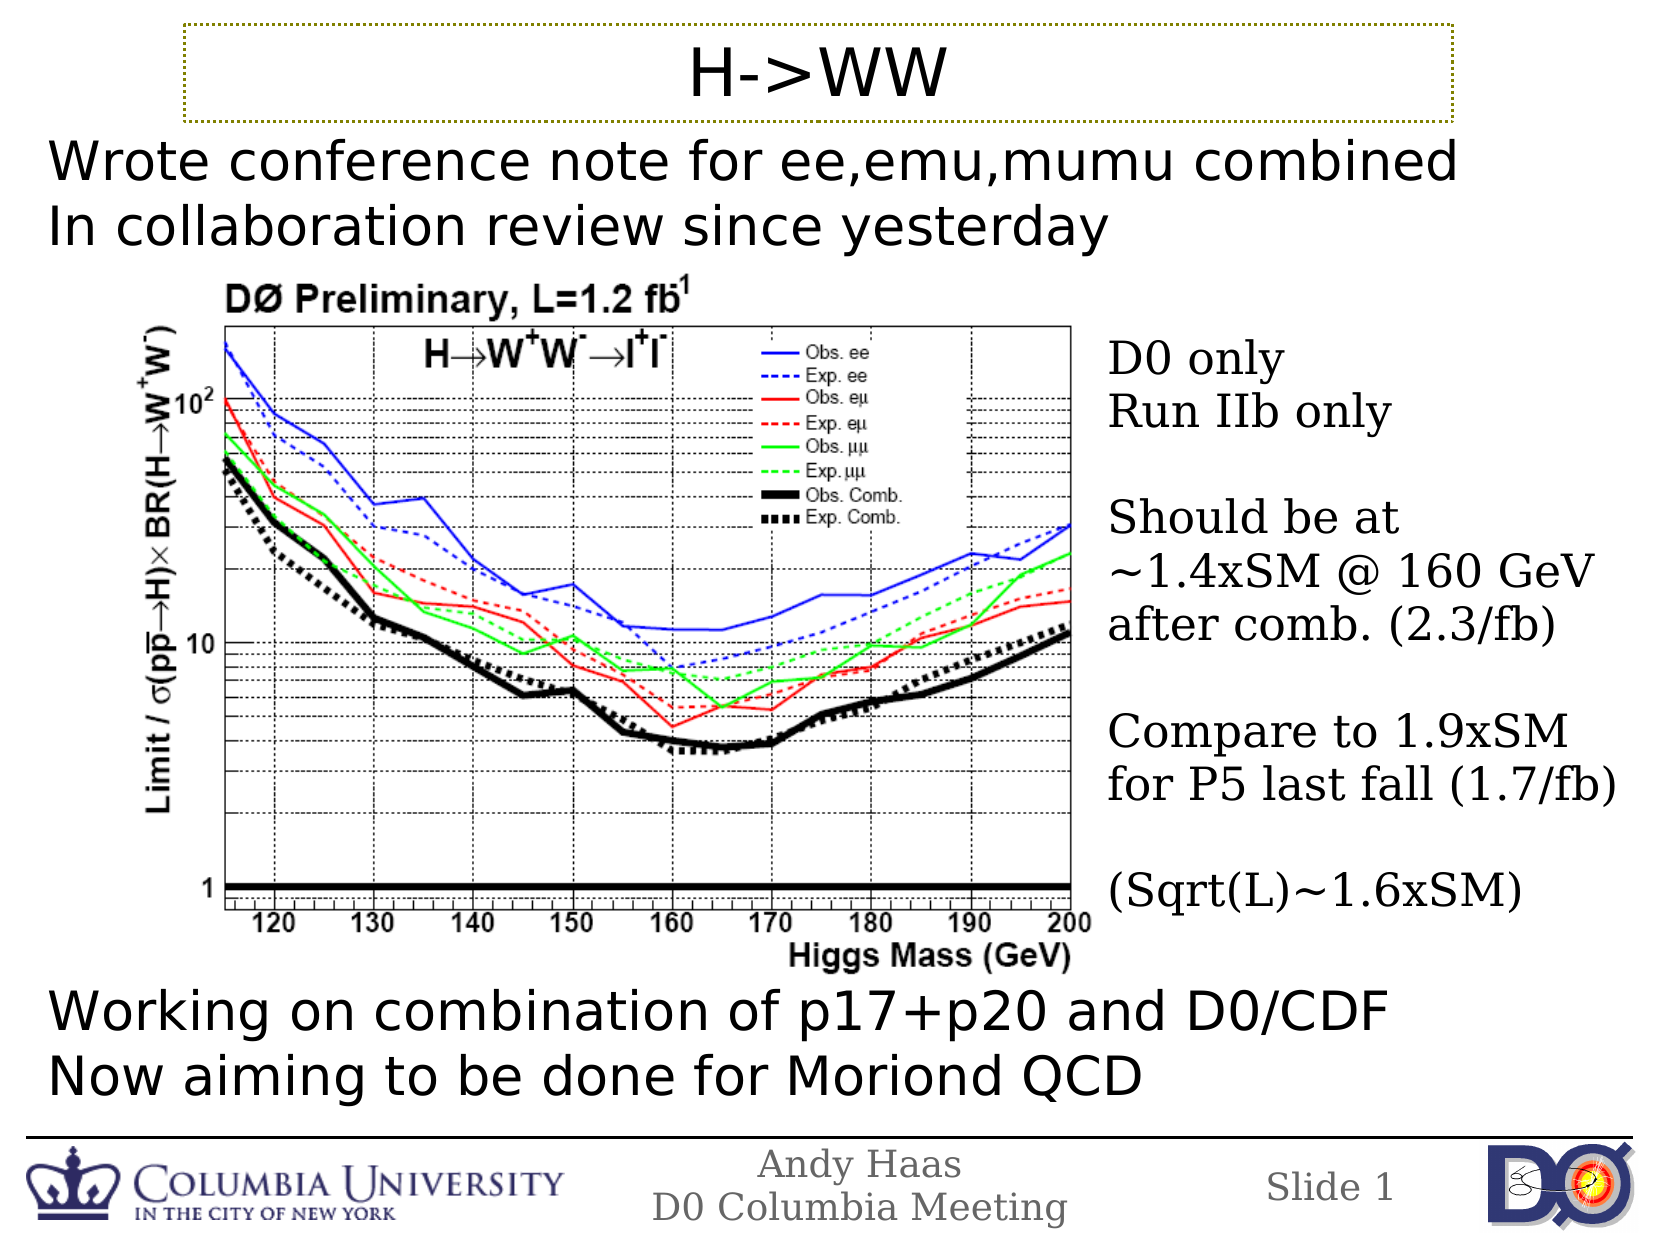

# H->WW
Wrote conference note for ee,emu,mumu combined
In collaboration review since yesterday
Working on combination of p17+p20 and D0/CDF
Now aiming to be done for Moriond QCD
D0 only
Run IIb only
Should be at
~1.4xSM @ 160 GeV
after comb. (2.3/fb)
Compare to 1.9xSM
for P5 last fall (1.7/fb)
(Sqrt(L)~1.6xSM)